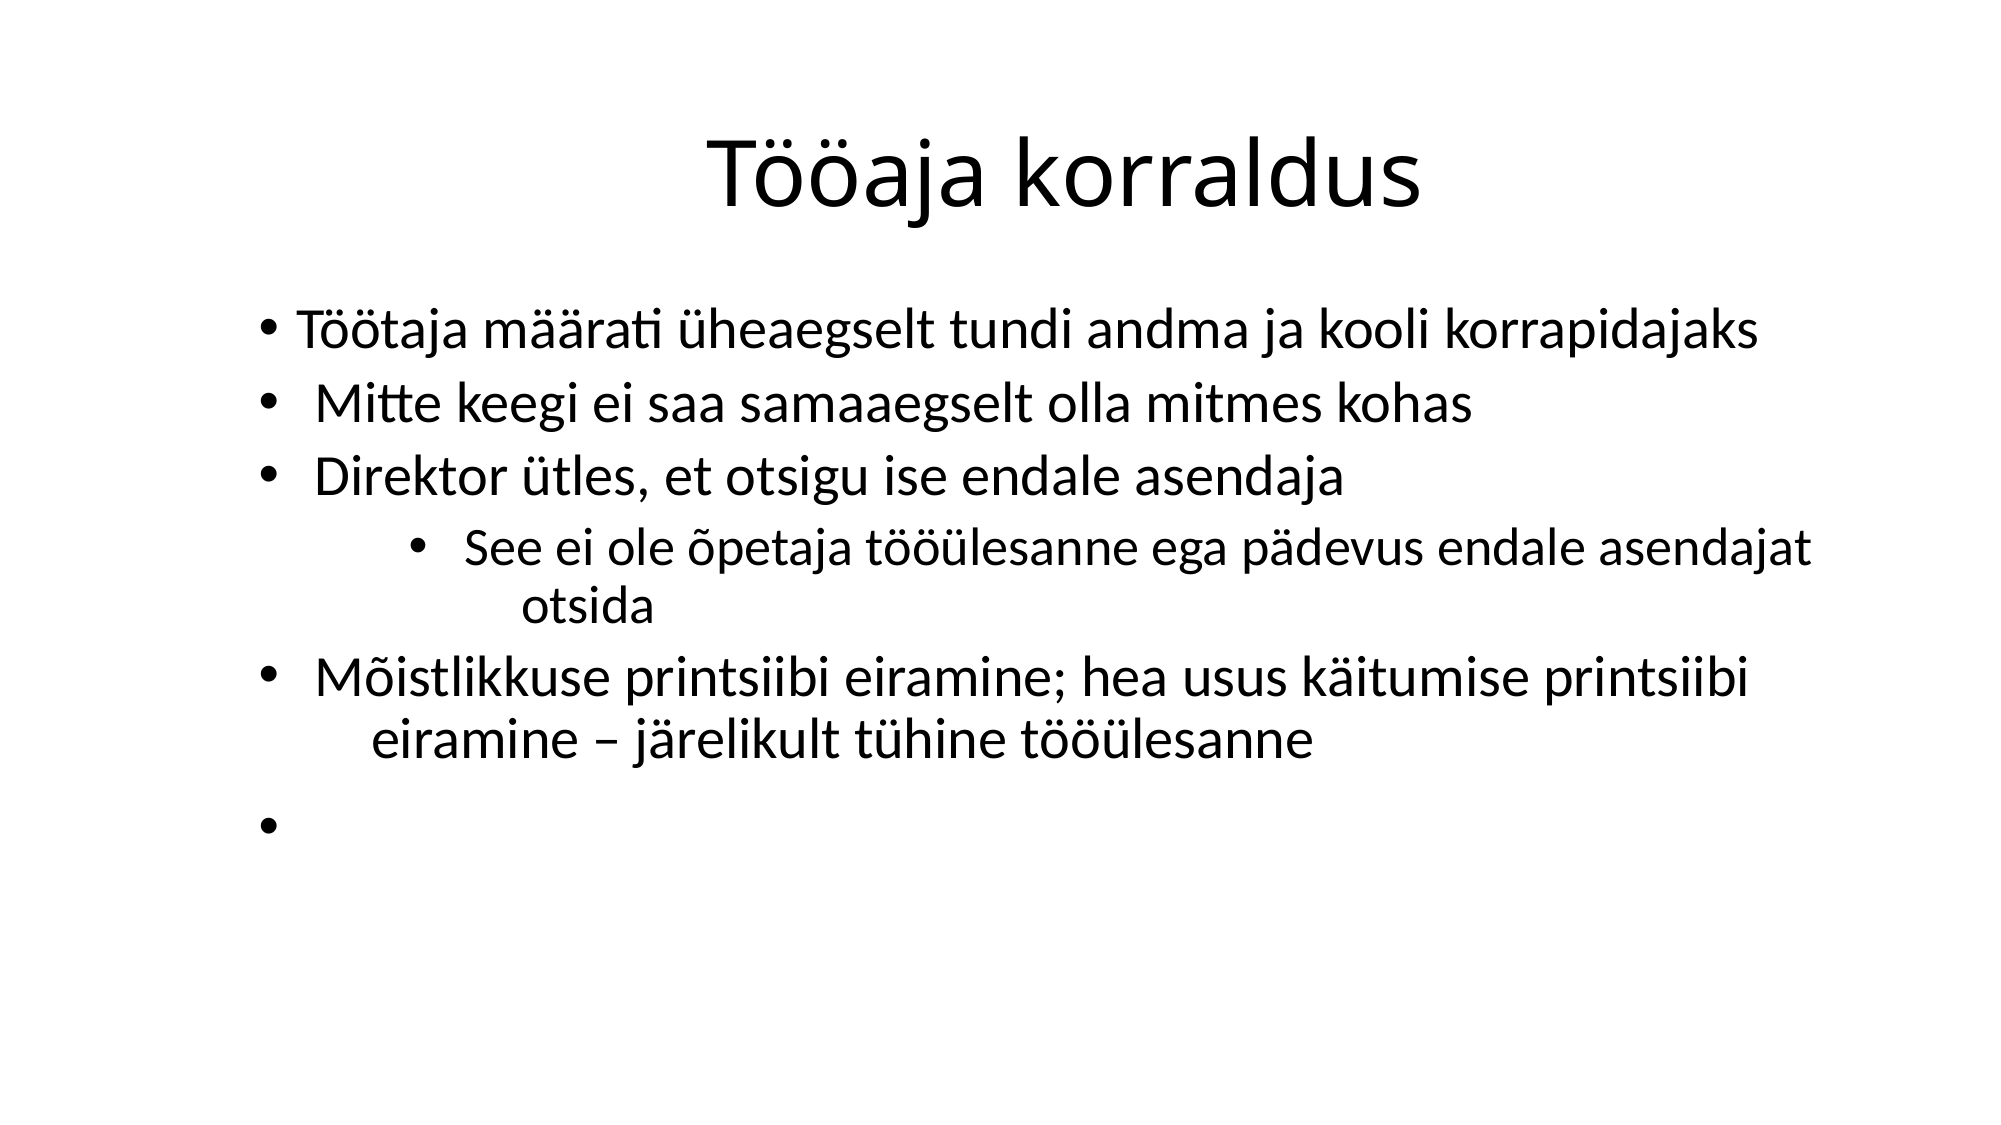

# Tööaja korraldus
Töötaja määrati üheaegselt tundi andma ja kooli korrapidajaks
Mitte keegi ei saa samaaegselt olla mitmes kohas
Direktor ütles, et otsigu ise endale asendaja
See ei ole õpetaja tööülesanne ega pädevus endale asendajat otsida
Mõistlikkuse printsiibi eiramine; hea usus käitumise printsiibi eiramine – järelikult tühine tööülesanne